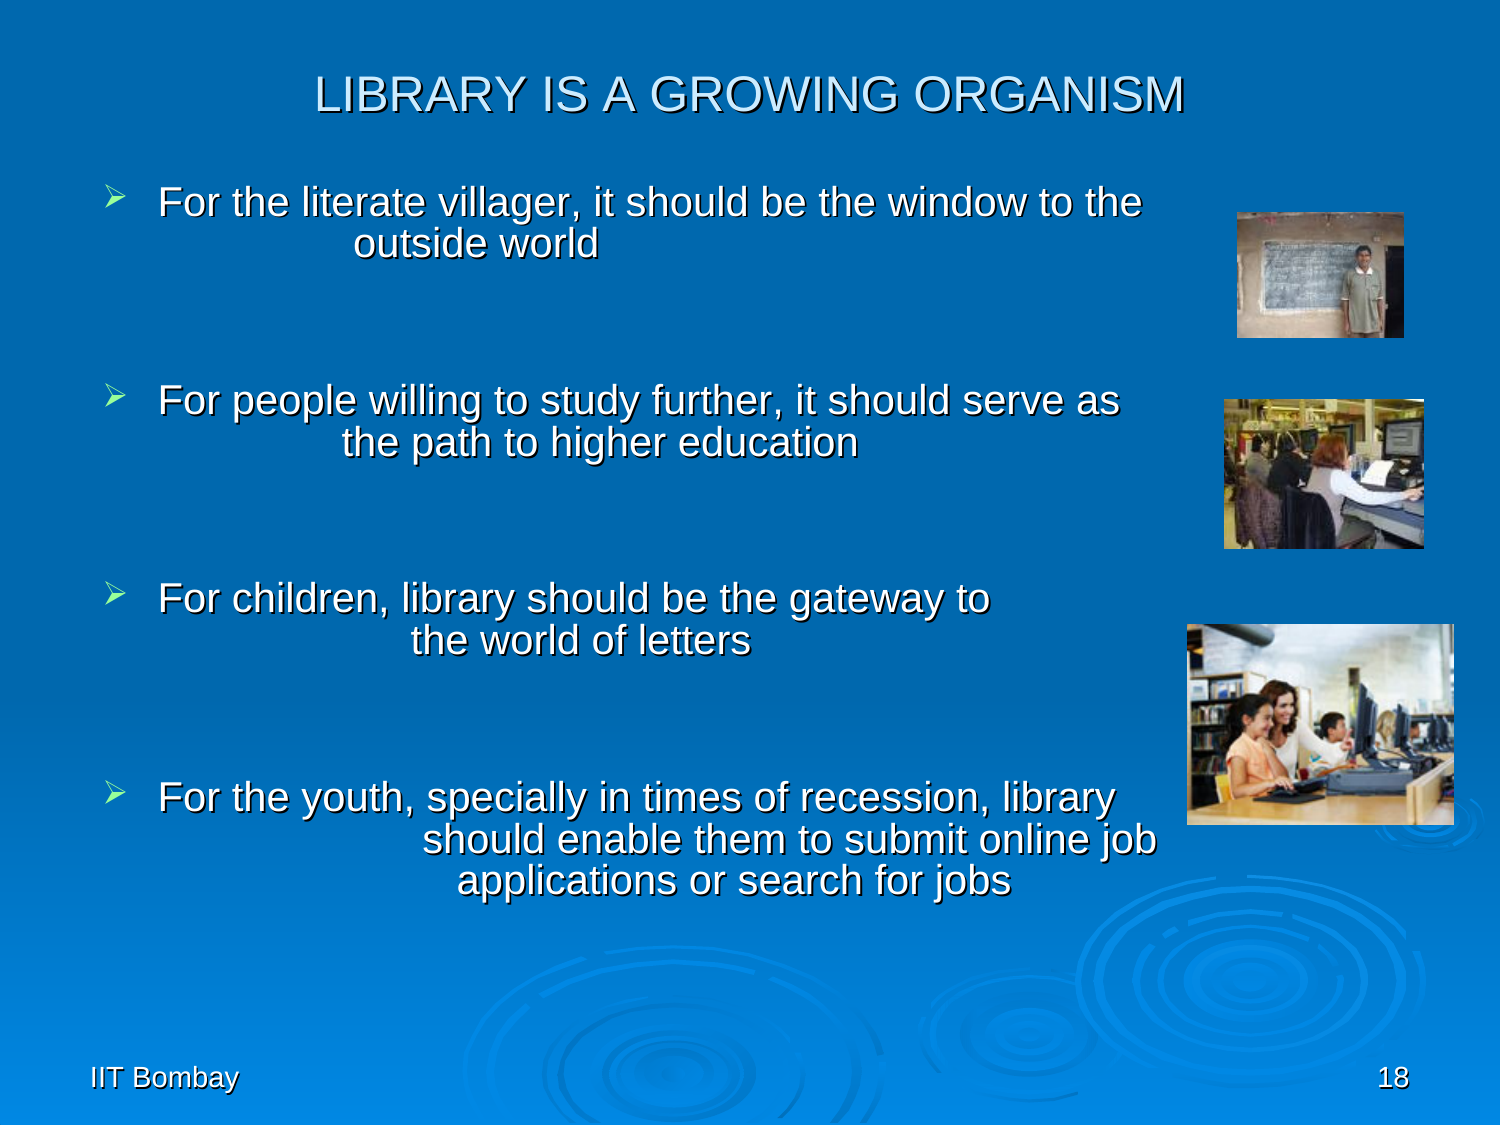

# LIBRARY IS A GROWING ORGANISM
For the literate villager, it should be the window to the outside world
For people willing to study further, it should serve as the path to higher education
For children, library should be the gateway to the world of letters
For the youth, specially in times of recession, library should enable them to submit online job applications or search for jobs
IIT Bombay
18